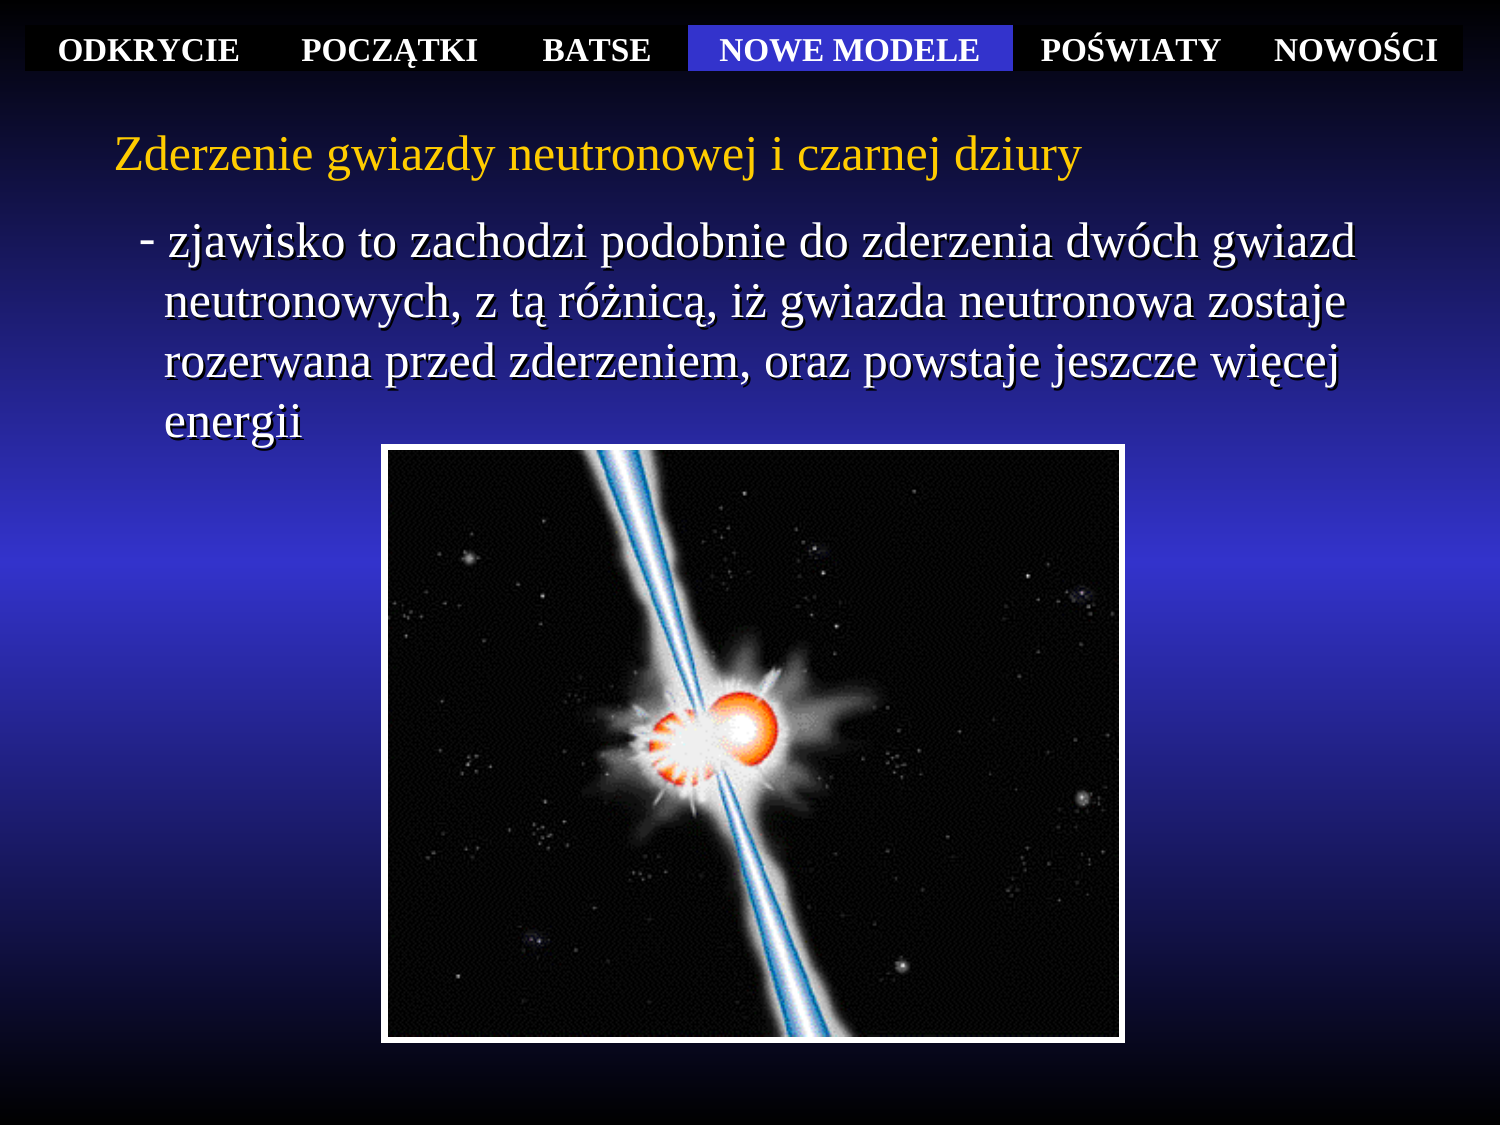

| ODKRYCIE | POCZĄTKI | BATSE | NOWE MODELE | POŚWIATY | NOWOŚCI |
| --- | --- | --- | --- | --- | --- |
Zderzenie gwiazdy neutronowej i czarnej dziury
 zjawisko to zachodzi podobnie do zderzenia dwóch gwiazd
 neutronowych, z tą różnicą, iż gwiazda neutronowa zostaje
 rozerwana przed zderzeniem, oraz powstaje jeszcze więcej
 energii